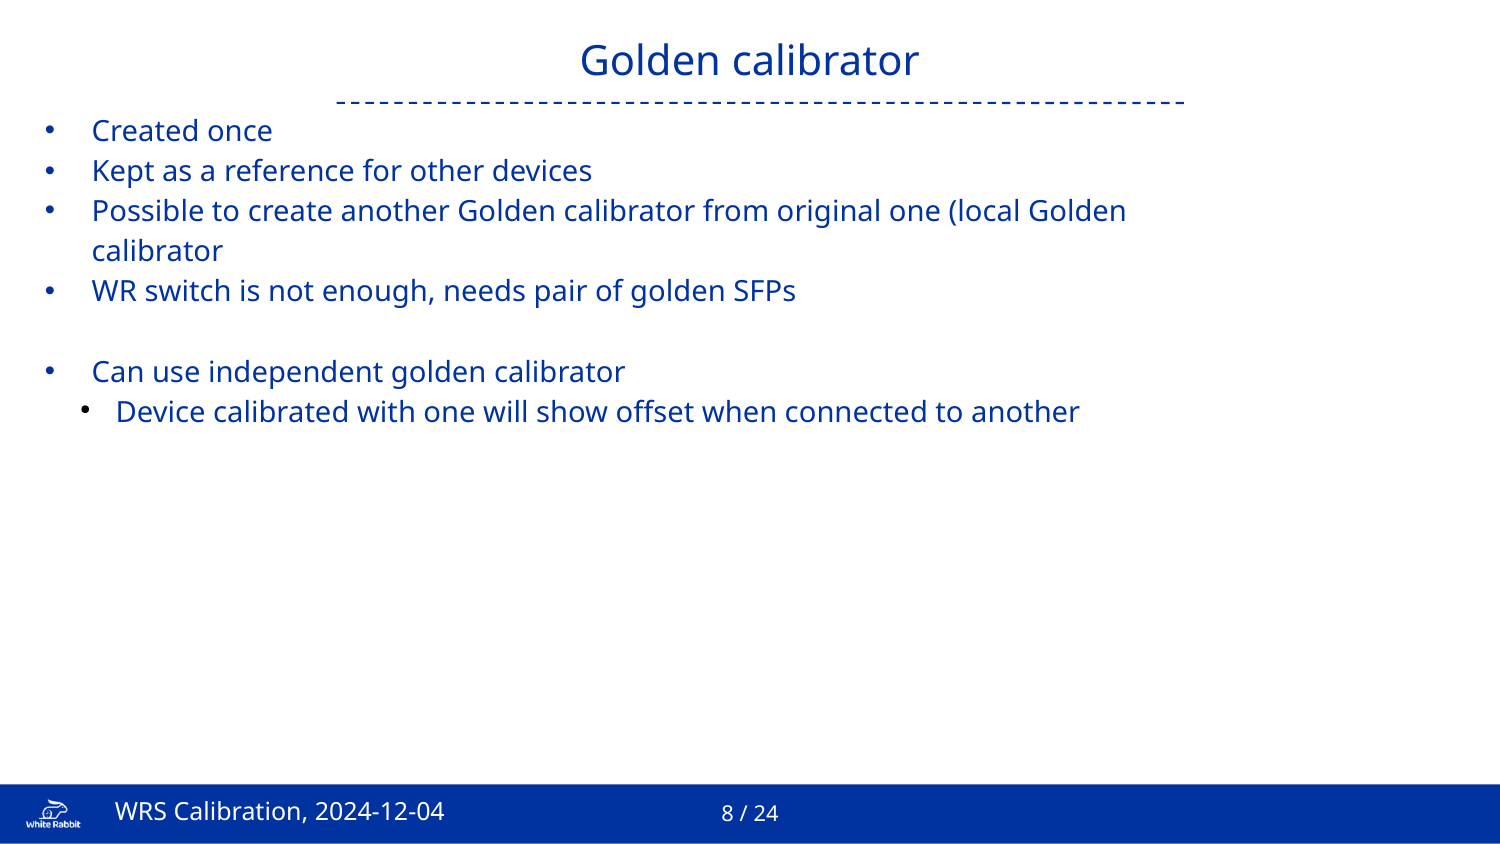

# Golden calibrator
Created once
Kept as a reference for other devices
Possible to create another Golden calibrator from original one (local Golden calibrator
WR switch is not enough, needs pair of golden SFPs
Can use independent golden calibrator
Device calibrated with one will show offset when connected to another
WRS Calibration, 2024-12-04